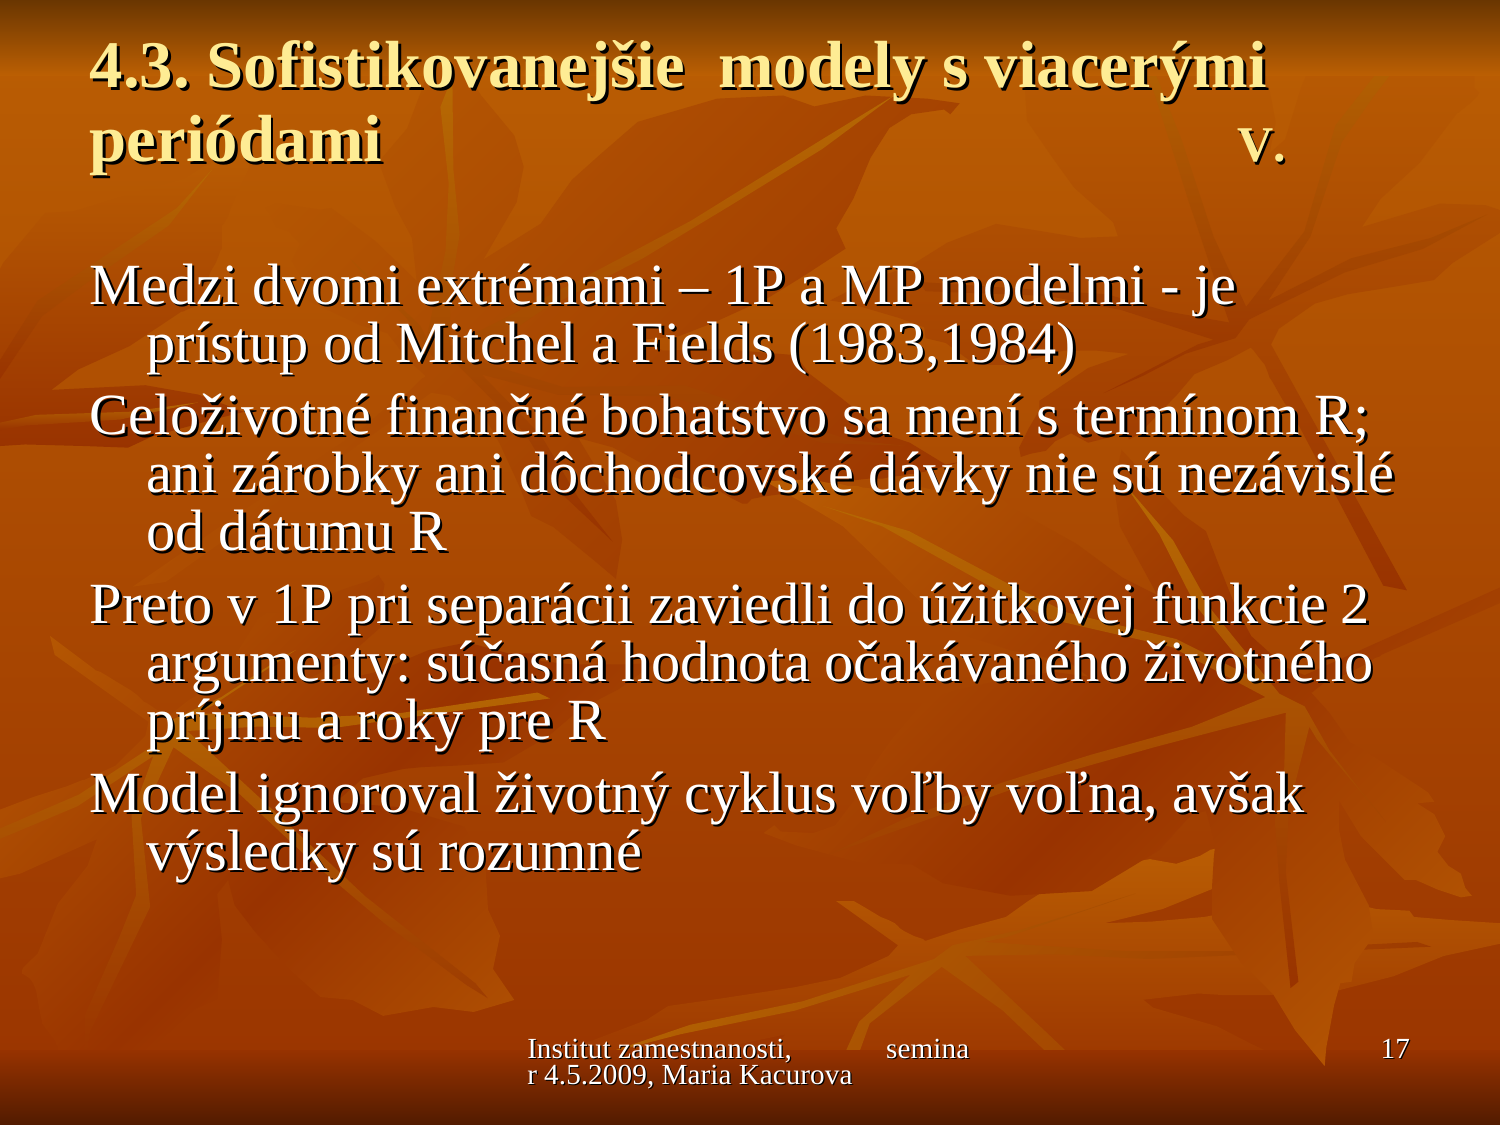

# 4.3. Sofistikovanejšie modely s viacerými periódami V.
Medzi dvomi extrémami – 1P a MP modelmi - je prístup od Mitchel a Fields (1983,1984)
Celoživotné finančné bohatstvo sa mení s termínom R; ani zárobky ani dôchodcovské dávky nie sú nezávislé od dátumu R
Preto v 1P pri separácii zaviedli do úžitkovej funkcie 2 argumenty: súčasná hodnota očakávaného životného príjmu a roky pre R
Model ignoroval životný cyklus voľby voľna, avšak výsledky sú rozumné
Institut zamestnanosti, seminar 4.5.2009, Maria Kacurova
17